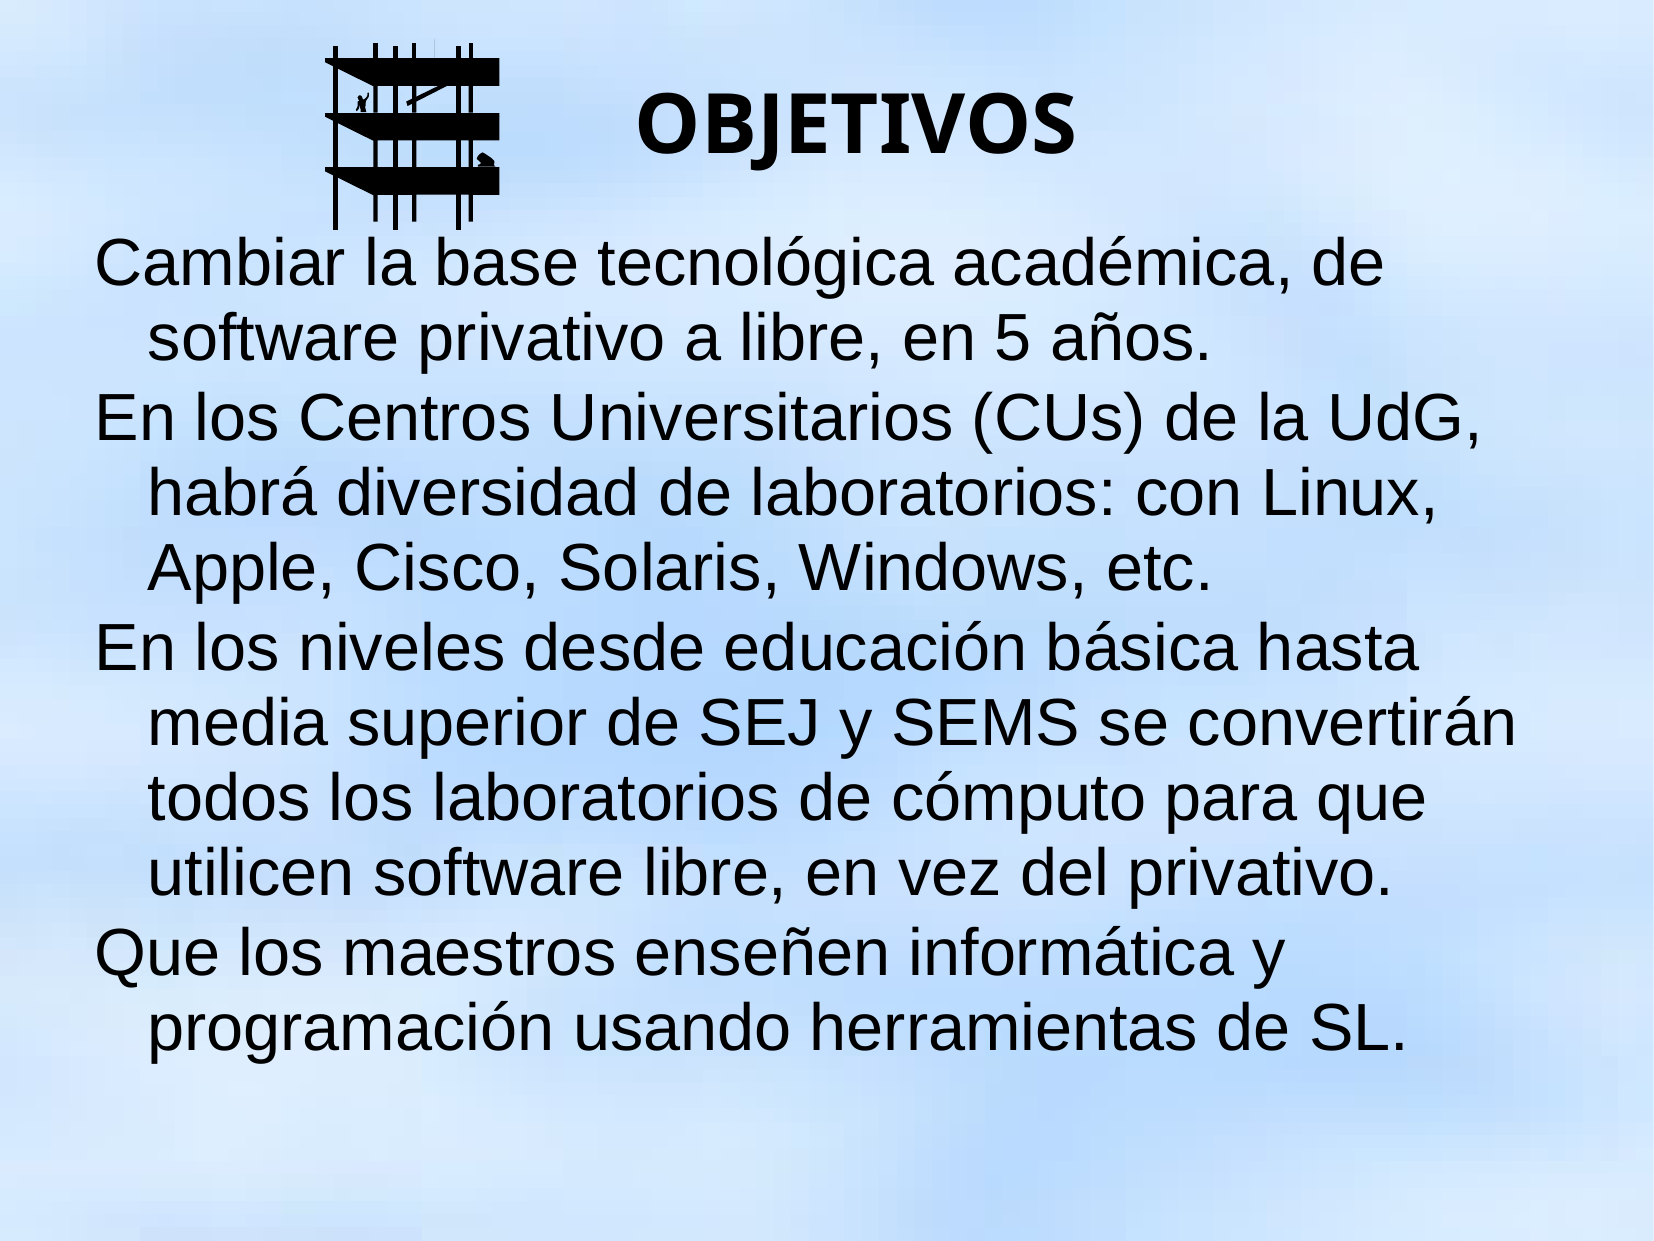

# OBJETIVOS
Cambiar la base tecnológica académica, de software privativo a libre, en 5 años.
En los Centros Universitarios (CUs) de la UdG, habrá diversidad de laboratorios: con Linux, Apple, Cisco, Solaris, Windows, etc.
En los niveles desde educación básica hasta media superior de SEJ y SEMS se convertirán todos los laboratorios de cómputo para que utilicen software libre, en vez del privativo.
Que los maestros enseñen informática y programación usando herramientas de SL.